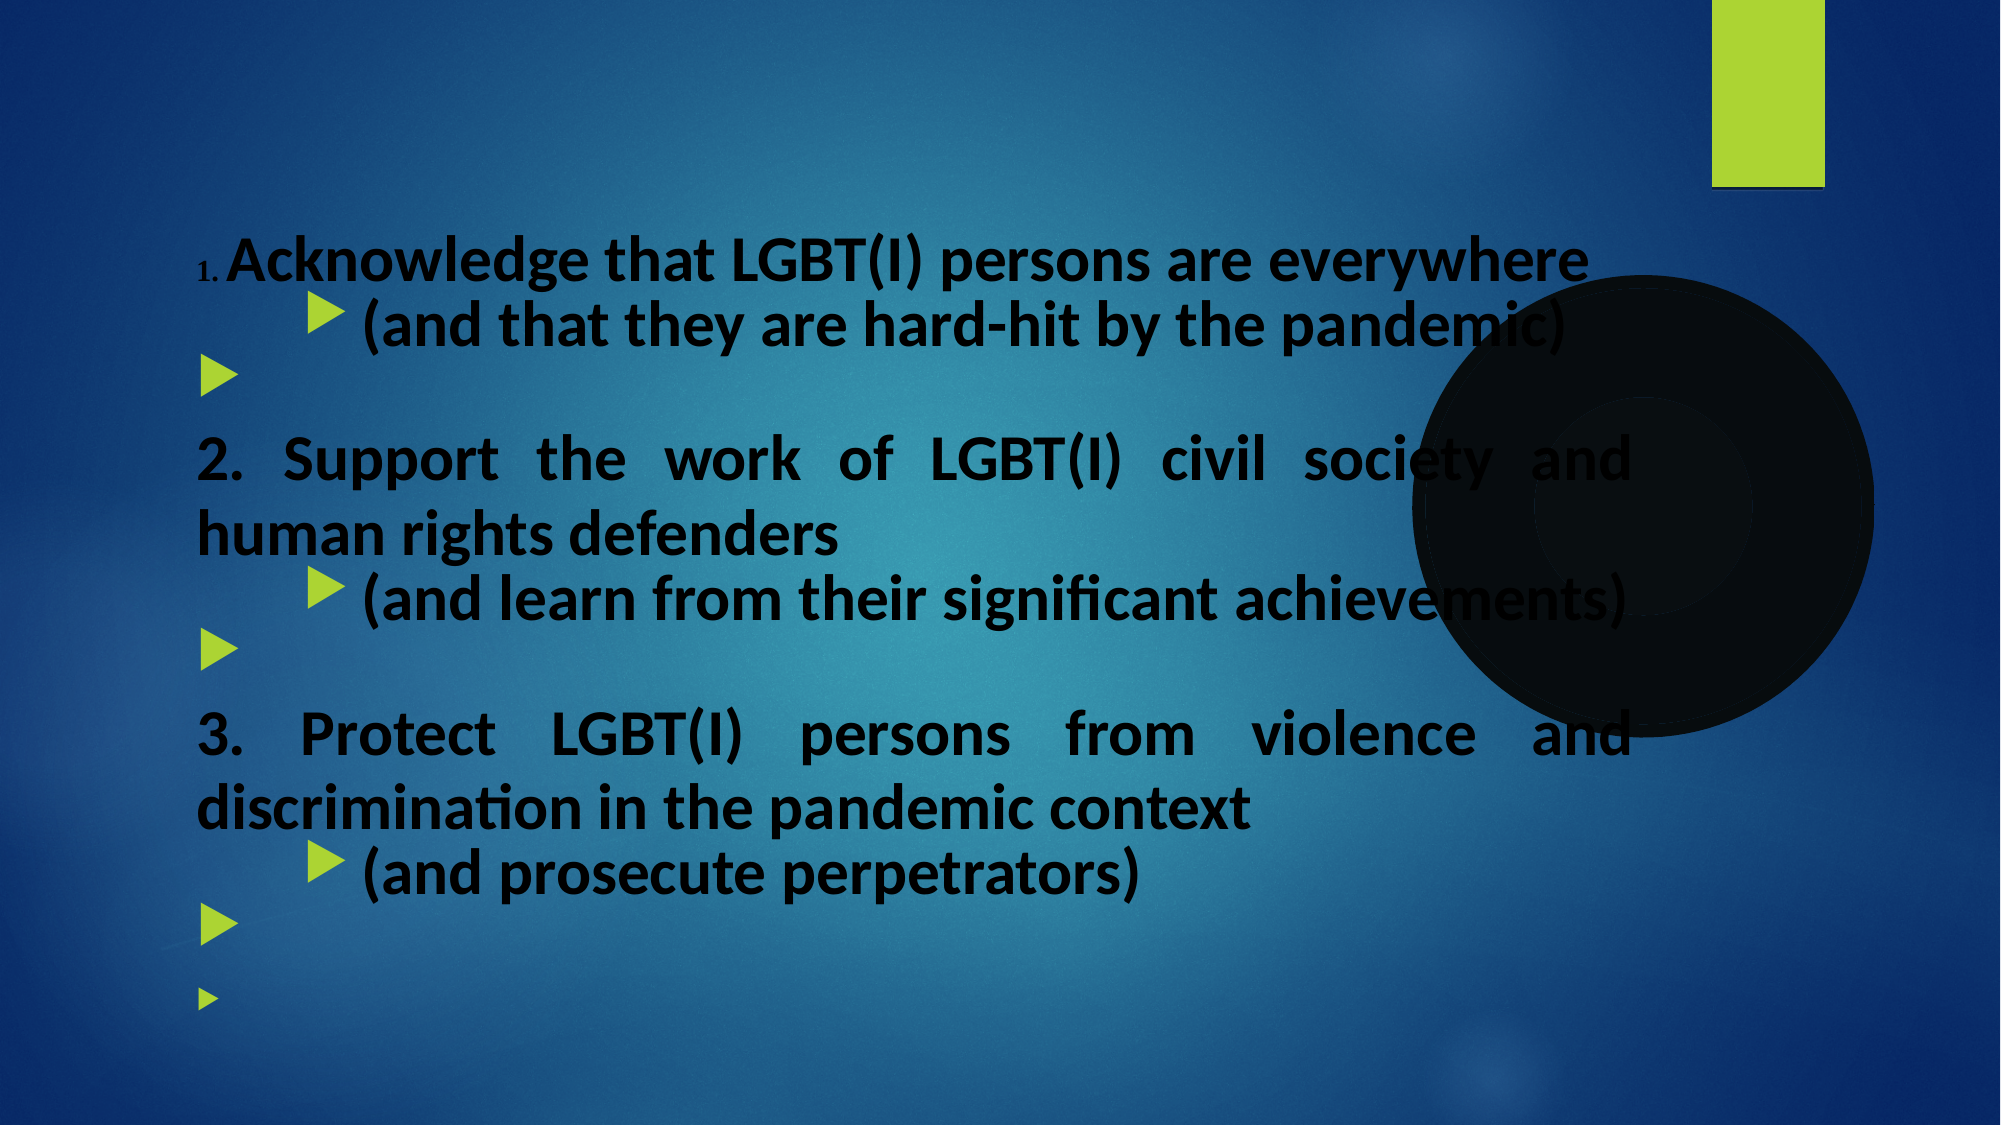

#
1. Acknowledge that LGBT(I) persons are everywhere
(and that they are hard-hit by the pandemic)
2. Support the work of LGBT(I) civil society and human rights defenders
(and learn from their significant achievements)
3. Protect LGBT(I) persons from violence and discrimination in the pandemic context
(and prosecute perpetrators)